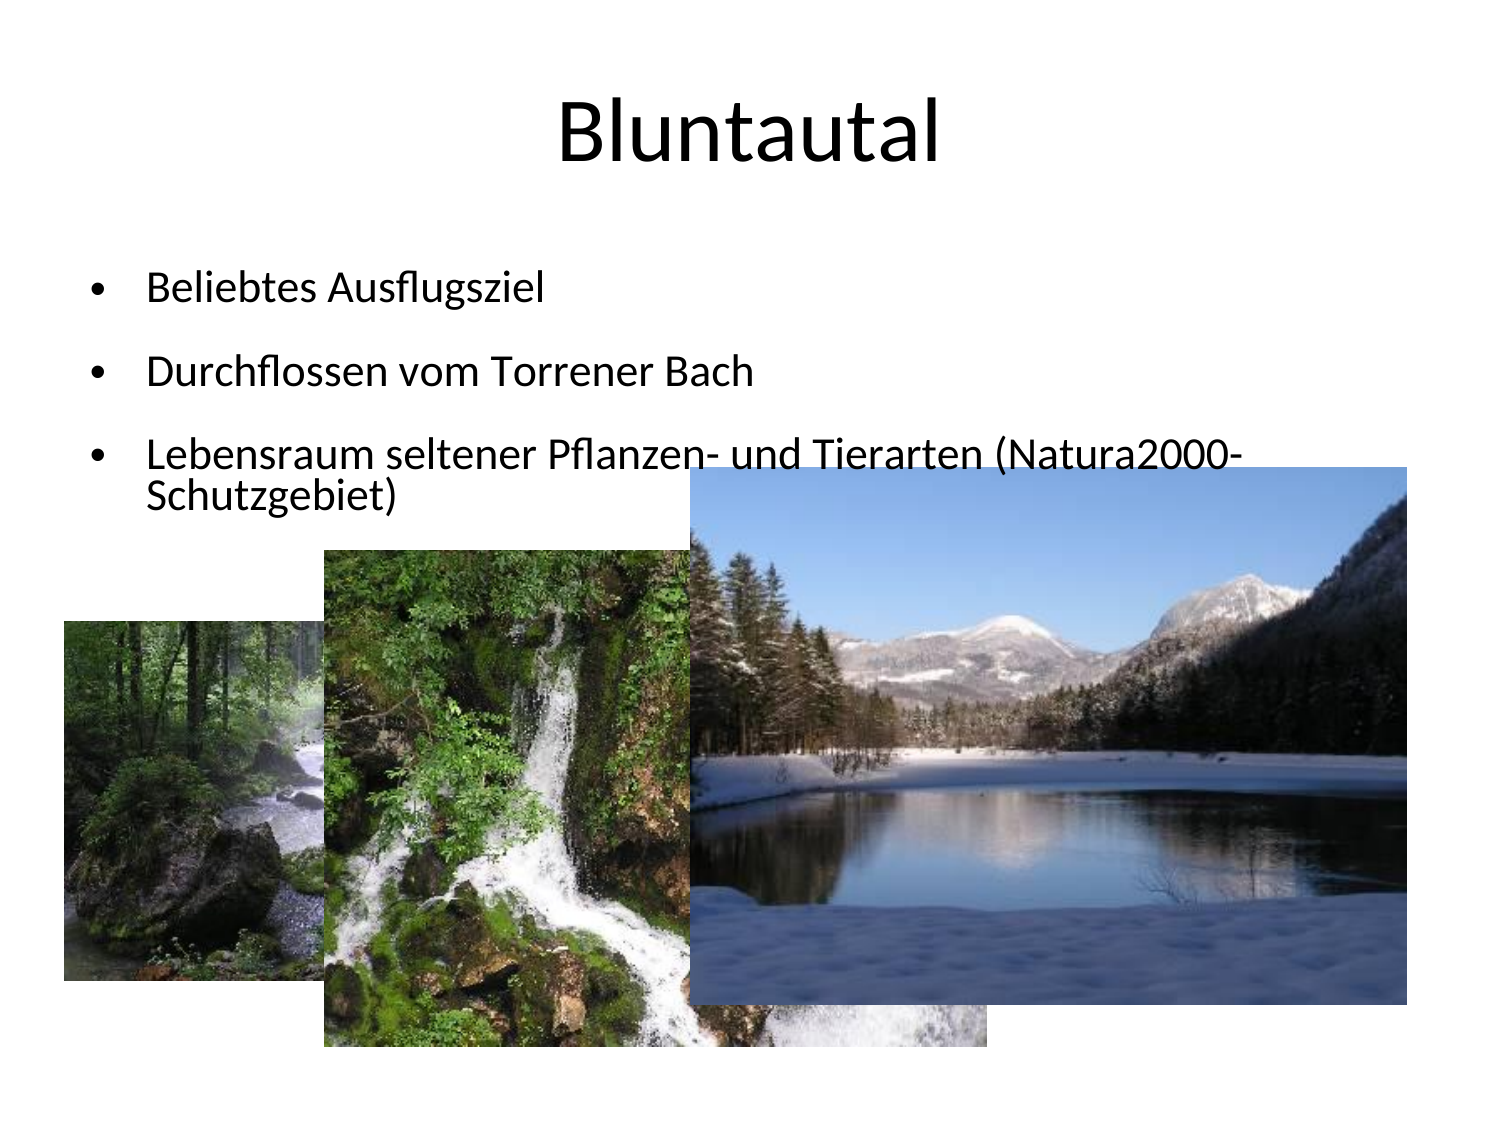

# Bluntautal
Beliebtes Ausflugsziel
Durchflossen vom Torrener Bach
Lebensraum seltener Pflanzen- und Tierarten (Natura2000-Schutzgebiet)